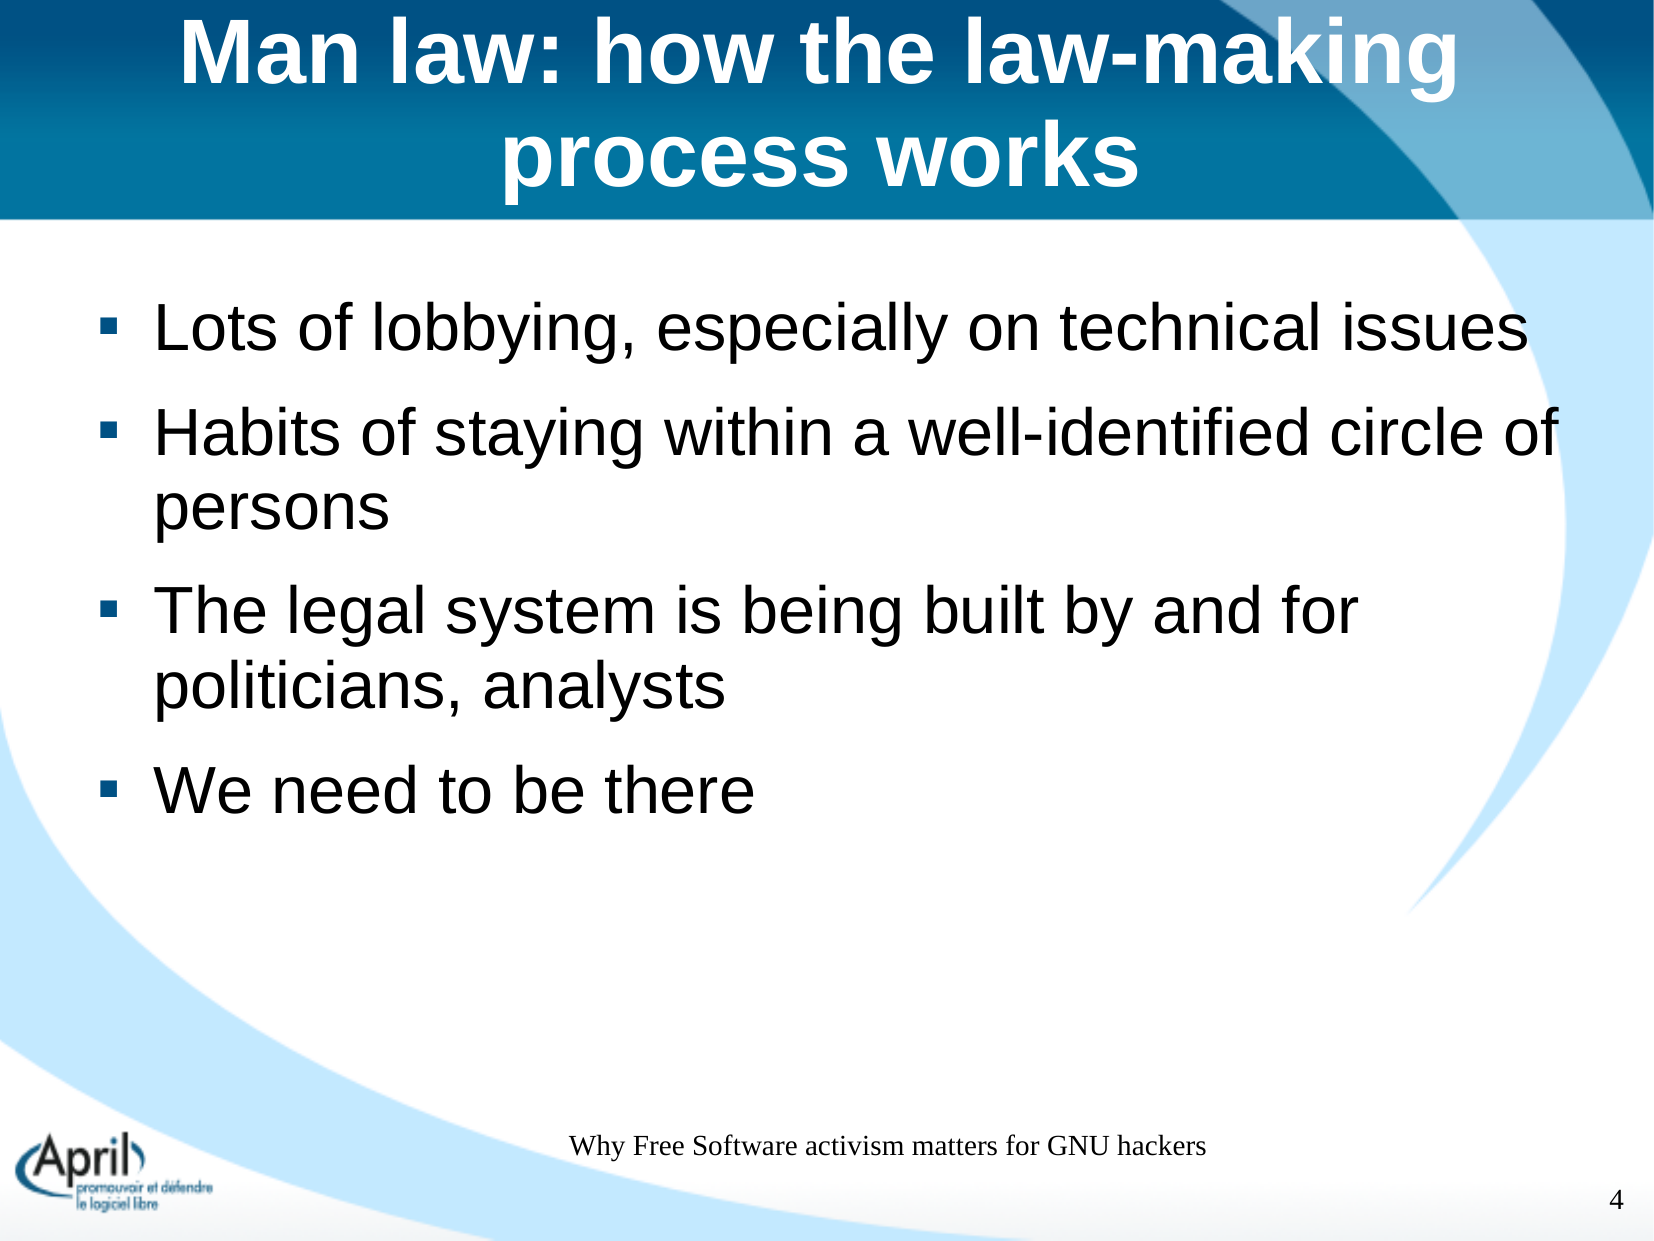

# Man law: how the law-making process works
Lots of lobbying, especially on technical issues
Habits of staying within a well-identified circle of persons
The legal system is being built by and for politicians, analysts
We need to be there
Why Free Software activism matters for GNU hackers
4